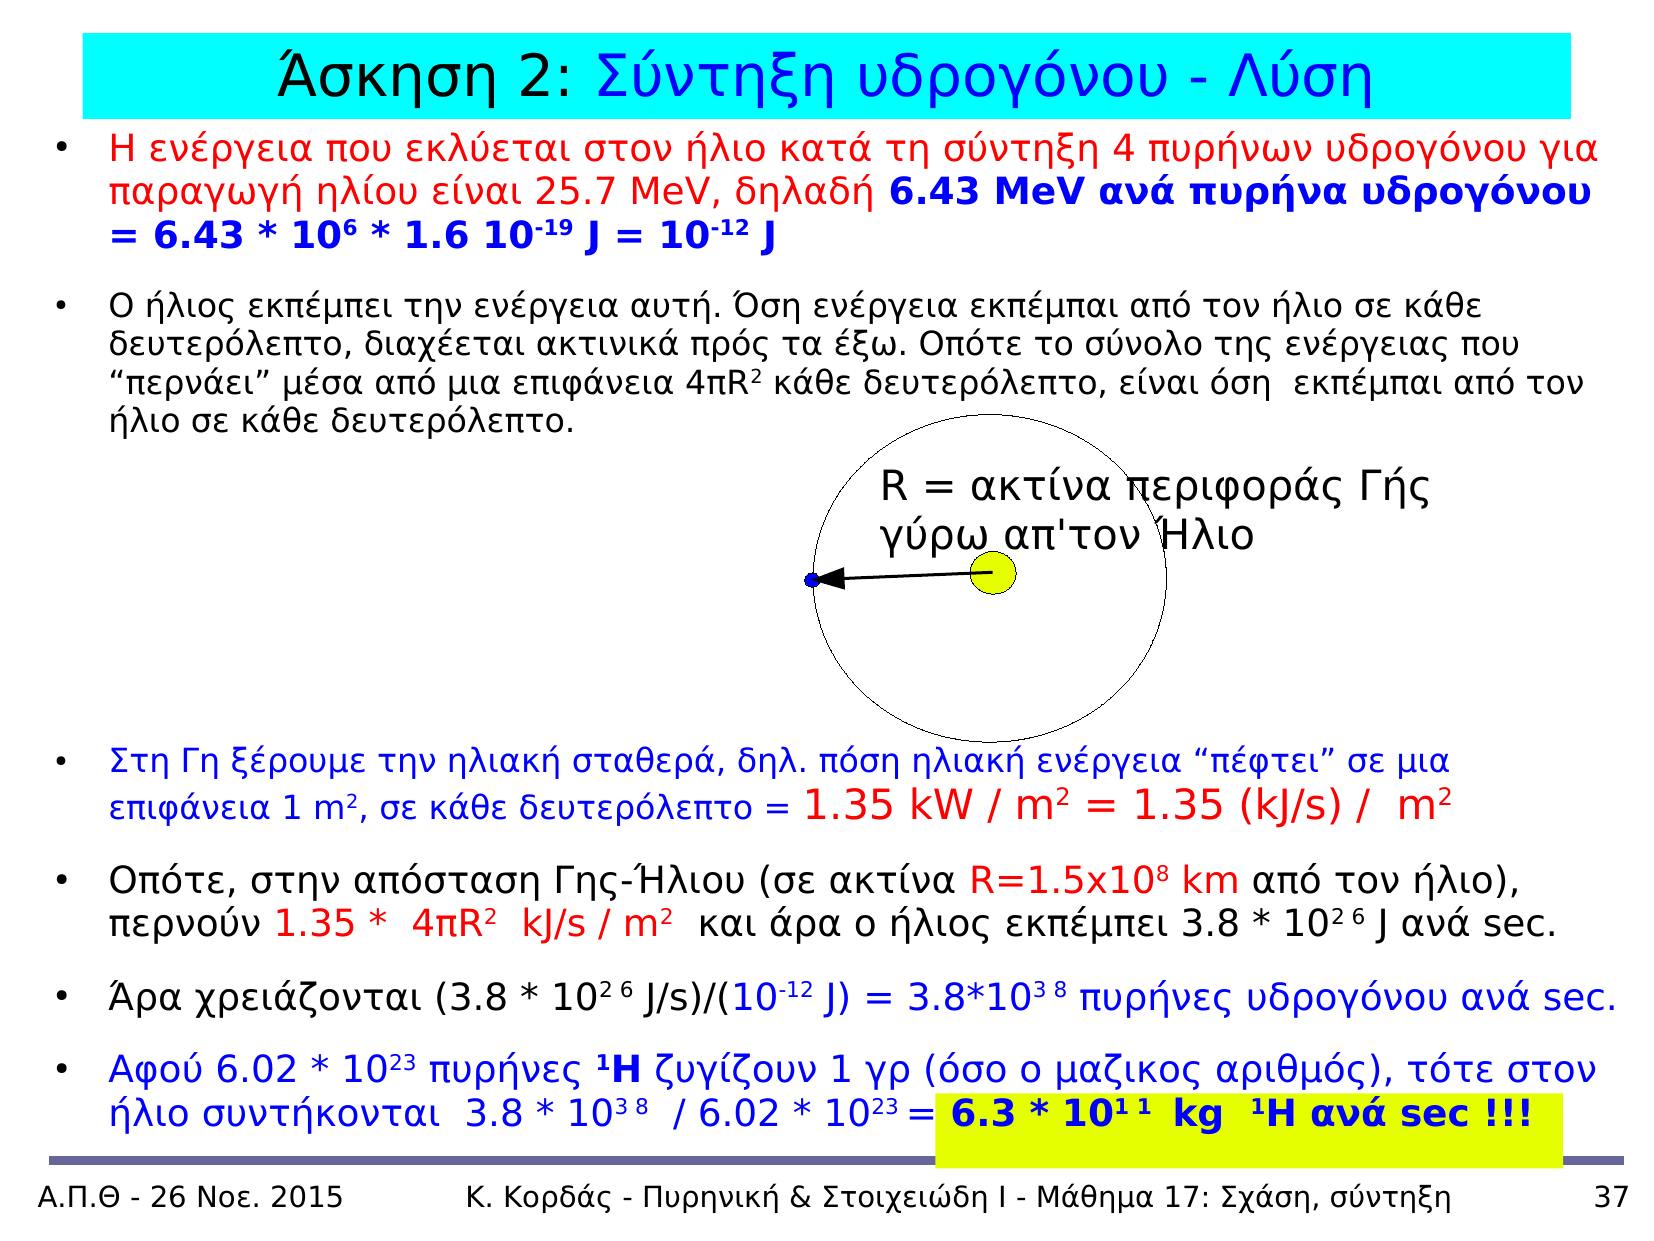

# Άσκηση 2: Σύντηξη υδρογόνου - Λύση
Η ενέργεια που εκλύεται στον ήλιο κατά τη σύντηξη 4 πυρήνων υδρογόνου για παραγωγή ηλίου είναι 25.7 MeV, δηλαδή 6.43 MeV ανά πυρήνα υδρογόνου = 6.43 * 106 * 1.6 10-19 J = 10-12 J
Ο ήλιος εκπέμπει την ενέργεια αυτή. Όση ενέργεια εκπέμπαι από τον ήλιο σε κάθε δευτερόλεπτο, διαχέεται ακτινικά πρός τα έξω. Οπότε το σύνολο της ενέργειας που “περνάει” μέσα από μια επιφάνεια 4πR2 κάθε δευτερόλεπτο, είναι όση εκπέμπαι από τον ήλιο σε κάθε δευτερόλεπτο.
Στη Γη ξέρουμε την ηλιακή σταθερά, δηλ. πόση ηλιακή ενέργεια “πέφτει” σε μια επιφάνεια 1 m2, σε κάθε δευτερόλεπτο = 1.35 kW / m2 = 1.35 (kJ/s) / m2
Οπότε, στην απόσταση Γης-Ήλιου (σε ακτίνα R=1.5x108 km από τον ήλιο), περνούν 1.35 * 4πR2 kJ/s / m2 και άρα ο ήλιος εκπέμπει 3.8 * 102 6 J ανά sec.
Άρα χρειάζονται (3.8 * 102 6 J/s)/(10-12 J) = 3.8*103 8 πυρήνες υδρογόνου ανά sec.
Αφού 6.02 * 1023 πυρήνες 1H ζυγίζουν 1 γρ (όσο ο μαζικος αριθμός), τότε στον ήλιο συντήκονται 3.8 * 103 8 / 6.02 * 1023 = 6.3 * 101 1 kg 1H ανά sec !!!
R = ακτίνα περιφοράς Γής γύρω απ'τον Ήλιο
Α.Π.Θ - 26 Νοε. 2015
Κ. Κορδάς - Πυρηνική & Στοιχειώδη Ι - Μάθημα 17: Σχάση, σύντηξη
37